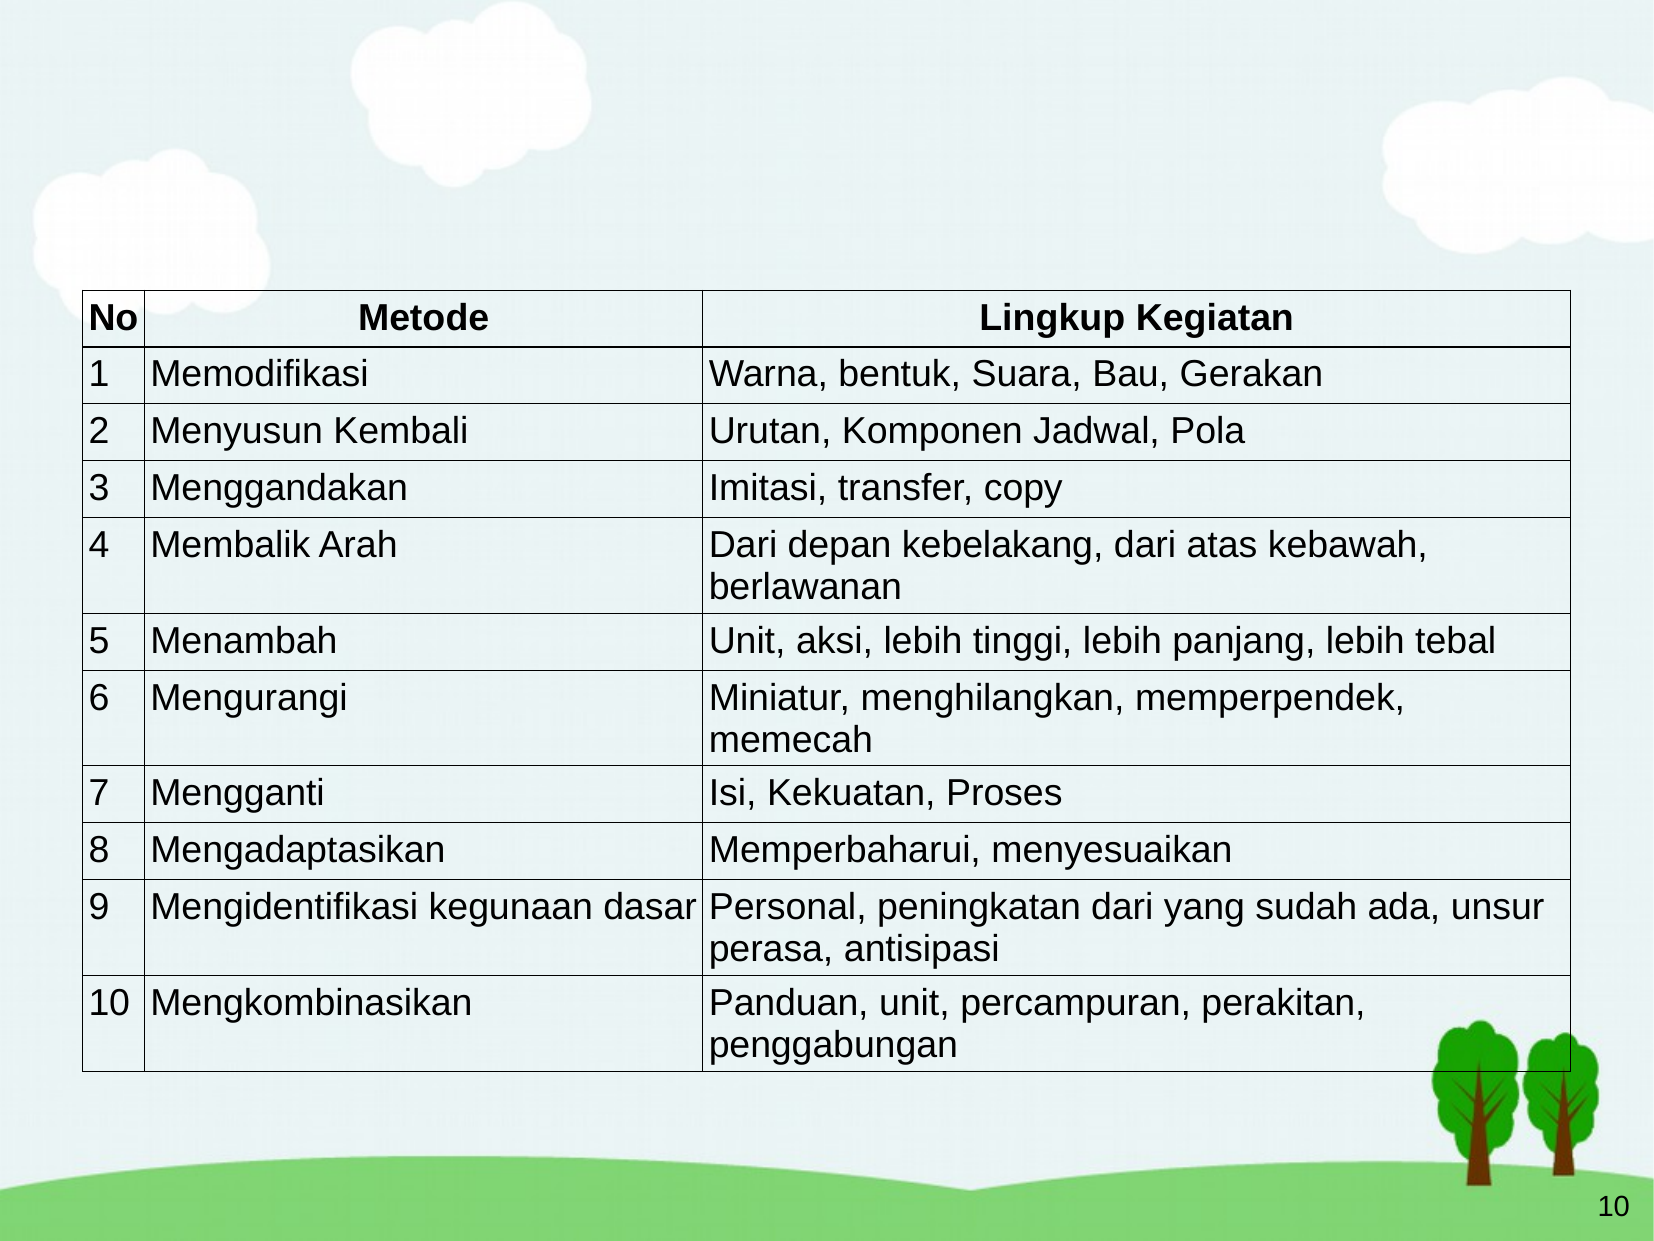

#
| No | Metode | Lingkup Kegiatan |
| --- | --- | --- |
| 1 | Memodifikasi | Warna, bentuk, Suara, Bau, Gerakan |
| 2 | Menyusun Kembali | Urutan, Komponen Jadwal, Pola |
| 3 | Menggandakan | Imitasi, transfer, copy |
| 4 | Membalik Arah | Dari depan kebelakang, dari atas kebawah, berlawanan |
| 5 | Menambah | Unit, aksi, lebih tinggi, lebih panjang, lebih tebal |
| 6 | Mengurangi | Miniatur, menghilangkan, memperpendek, memecah |
| 7 | Mengganti | Isi, Kekuatan, Proses |
| 8 | Mengadaptasikan | Memperbaharui, menyesuaikan |
| 9 | Mengidentifikasi kegunaan dasar | Personal, peningkatan dari yang sudah ada, unsur perasa, antisipasi |
| 10 | Mengkombinasikan | Panduan, unit, percampuran, perakitan, penggabungan |
10